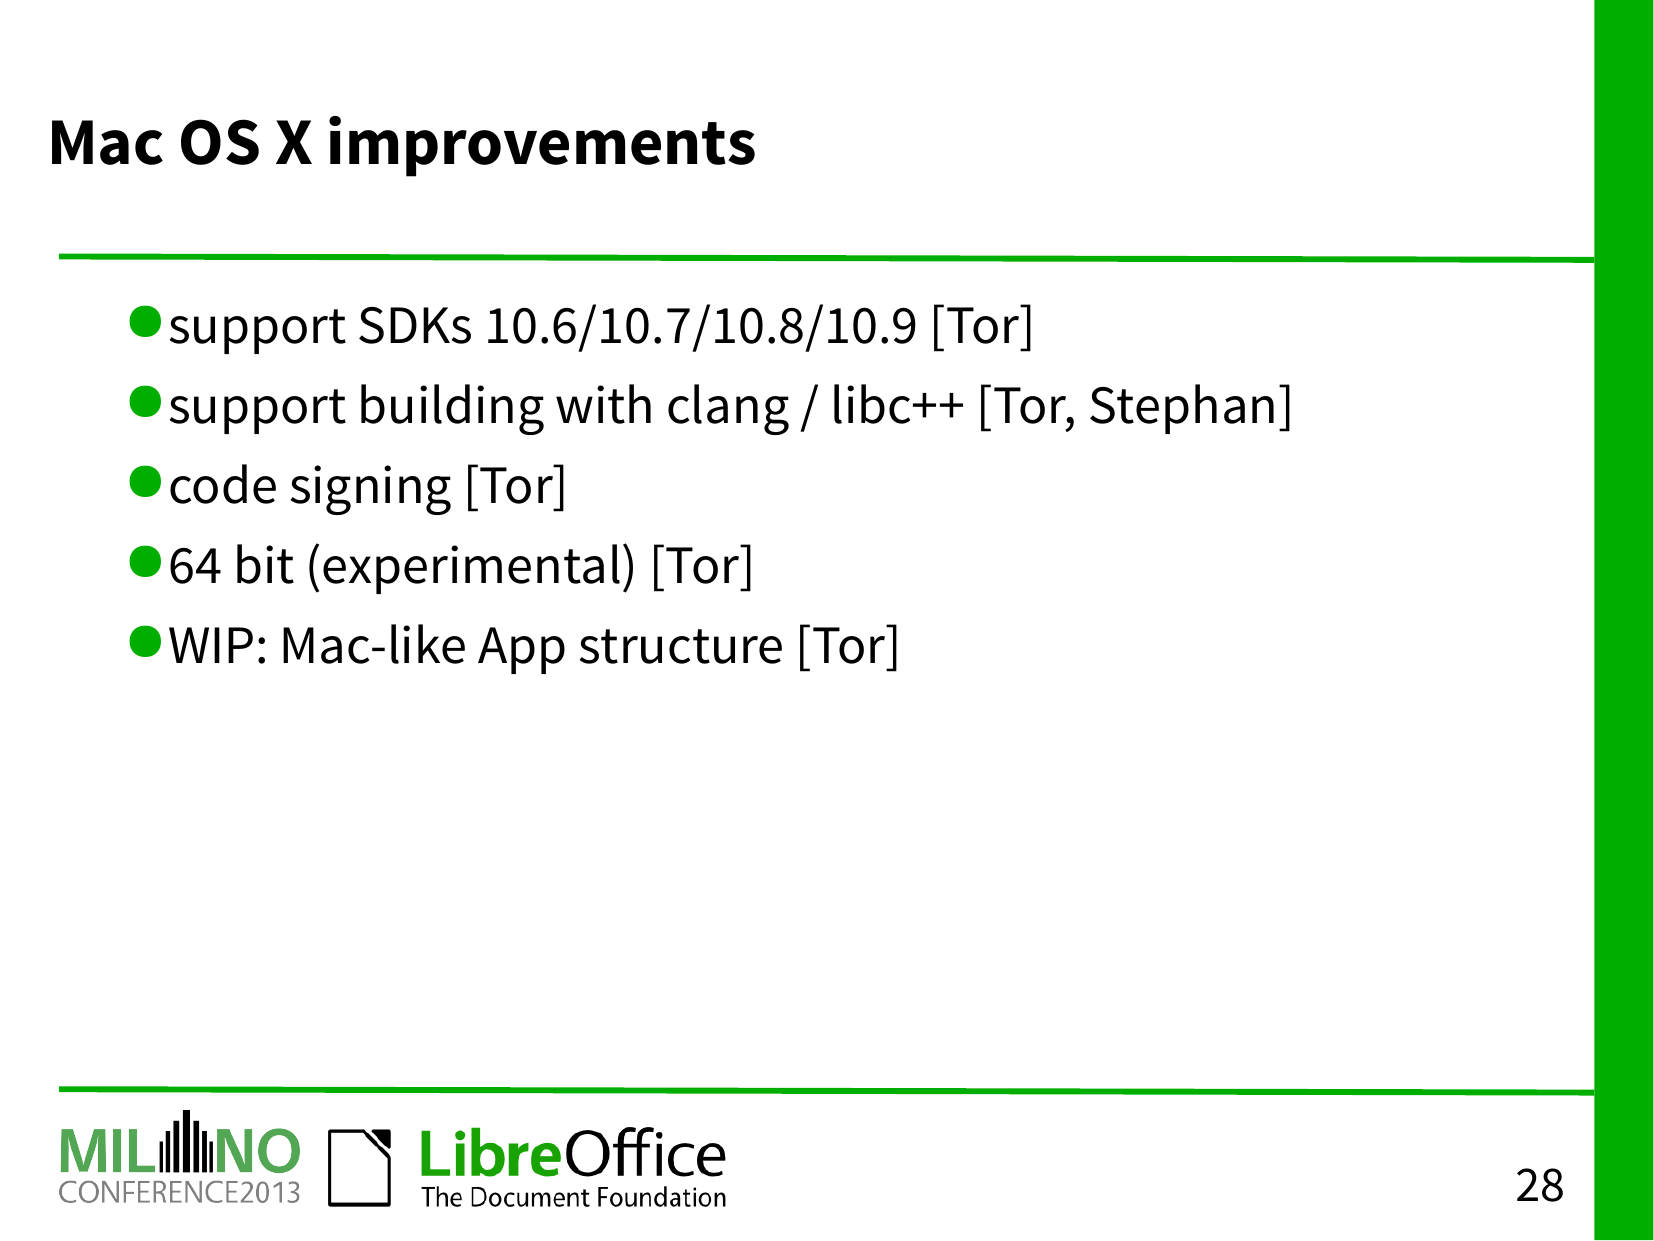

# Mac OS X improvements
support SDKs 10.6/10.7/10.8/10.9 [Tor]
support building with clang / libc++ [Tor, Stephan]
code signing [Tor]
64 bit (experimental) [Tor]
WIP: Mac-like App structure [Tor]
28